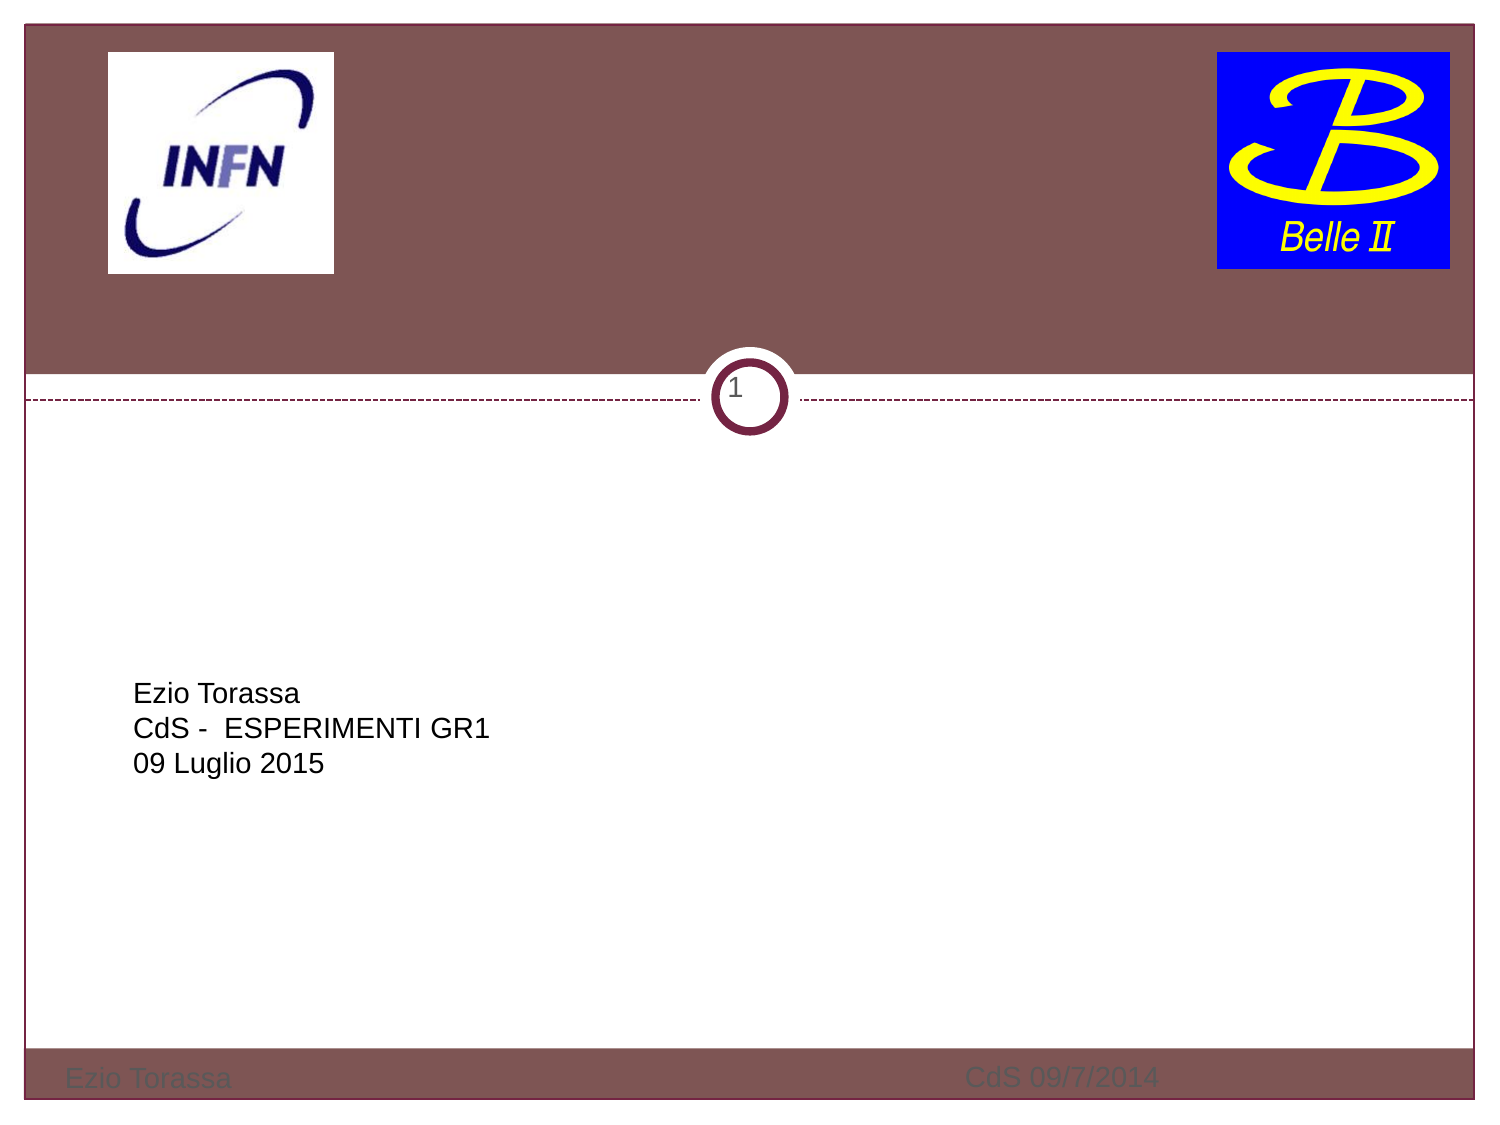

Belle II
# Ezio Torassa
CdS - ESPERIMENTI GR1
09 Luglio 2015
CdS 09/7/2014
Ezio Torassa